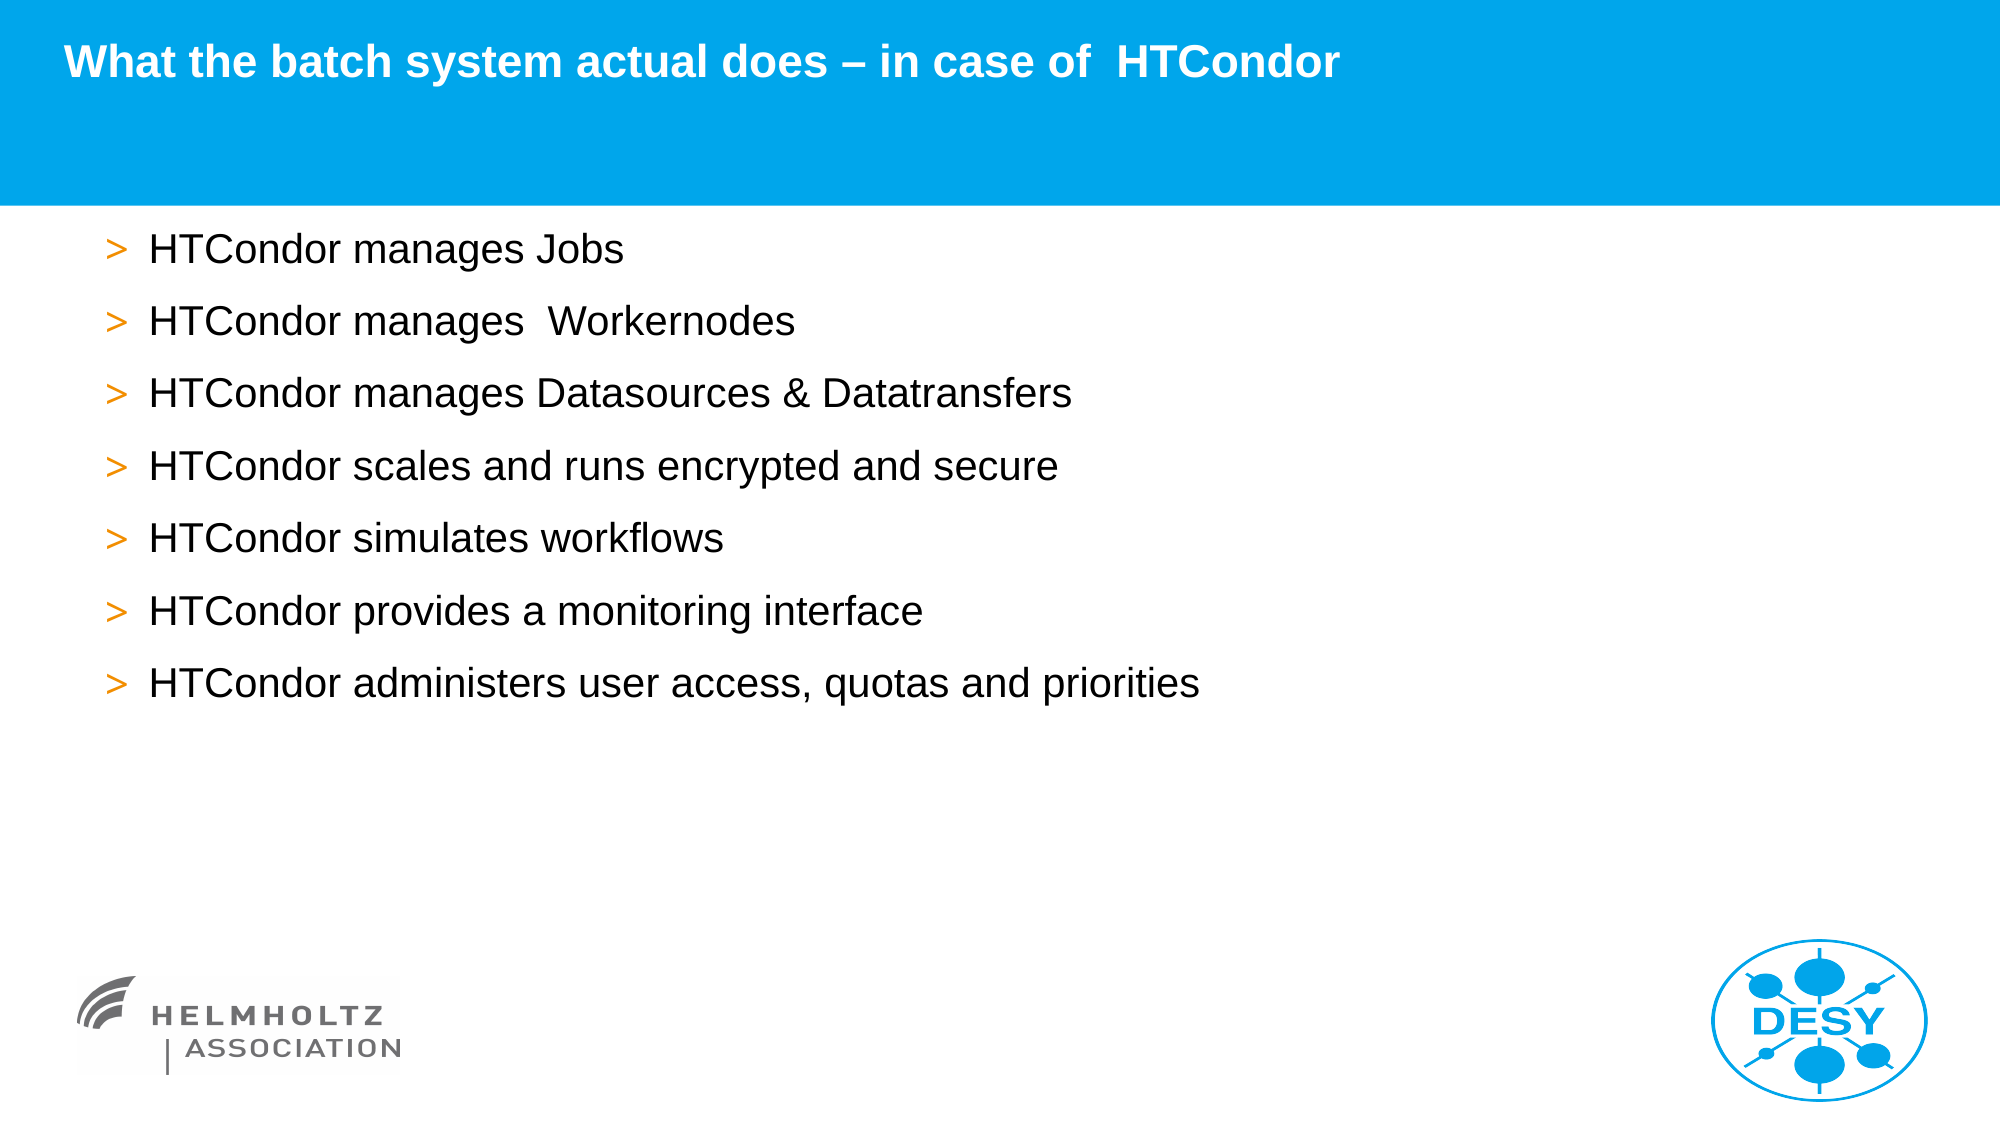

# What the batch system actual does – in case of HTCondor
HTCondor manages Jobs
HTCondor manages Workernodes
HTCondor manages Datasources & Datatransfers
HTCondor scales and runs encrypted and secure
HTCondor simulates workflows
HTCondor provides a monitoring interface
HTCondor administers user access, quotas and priorities